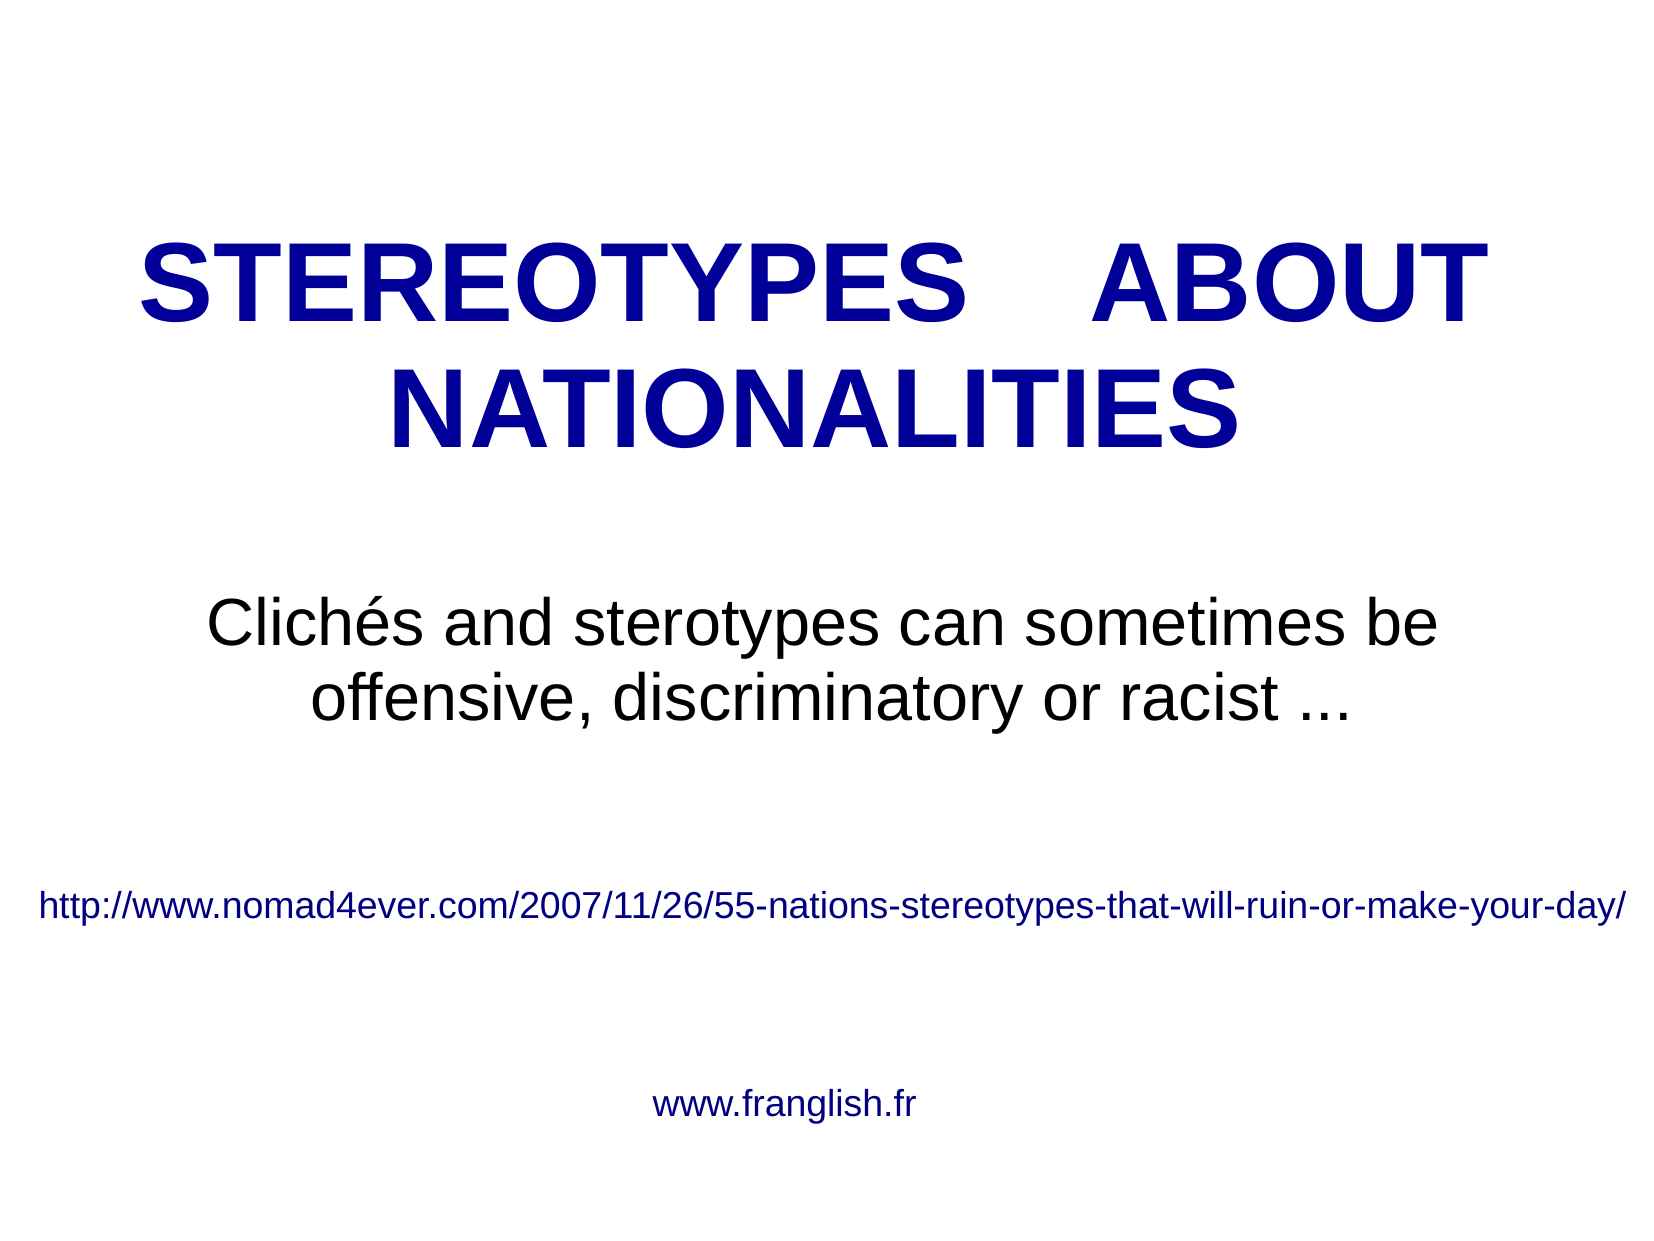

# STEREOTYPES ABOUT NATIONALITIES
Clichés and sterotypes can sometimes be
offensive, discriminatory or racist ...
http://www.nomad4ever.com/2007/11/26/55-nations-stereotypes-that-will-ruin-or-make-your-day/
www.franglish.fr